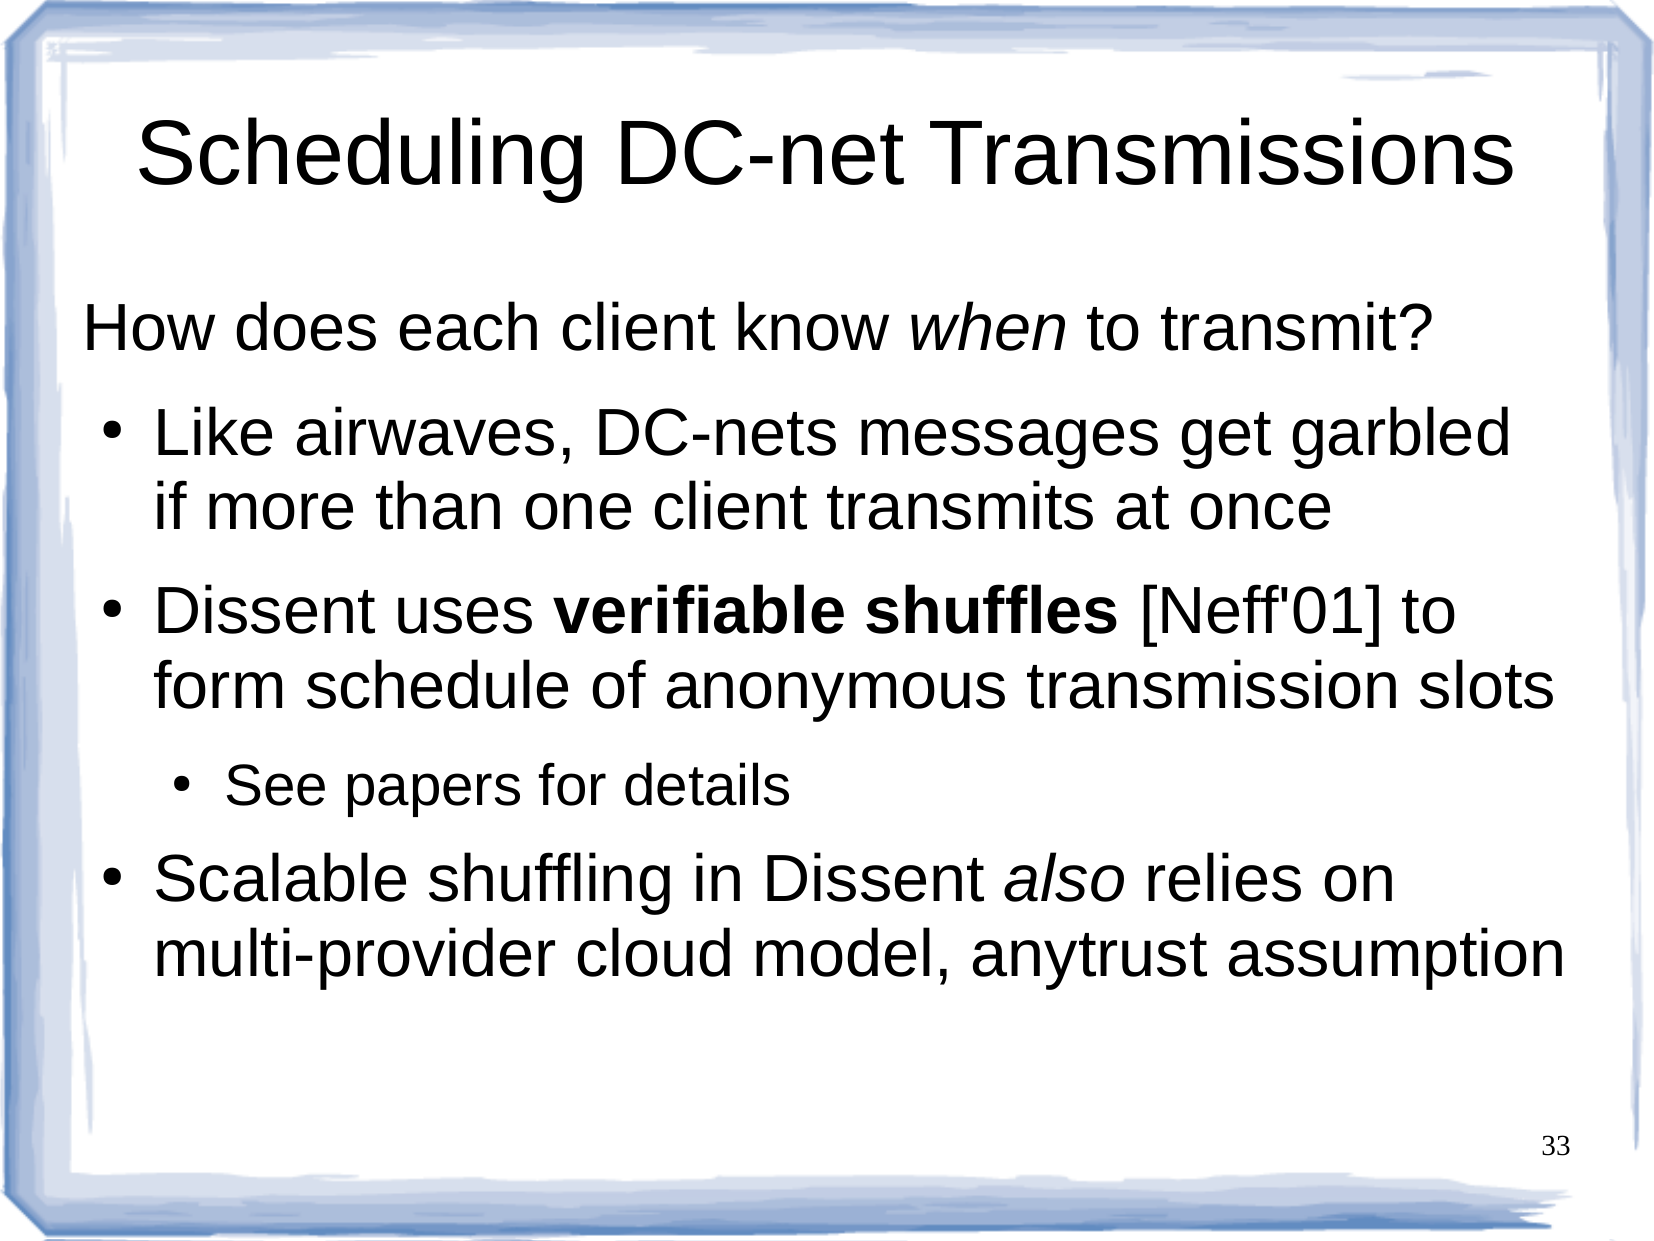

# Scheduling DC-net Transmissions
How does each client know when to transmit?
Like airwaves, DC-nets messages get garbled
if more than one client transmits at once
Dissent uses verifiable shuffles [Neff'01] to form schedule of anonymous transmission slots
See papers for details
Scalable shuffling in Dissent also relies on multi-provider cloud model, anytrust assumption
33